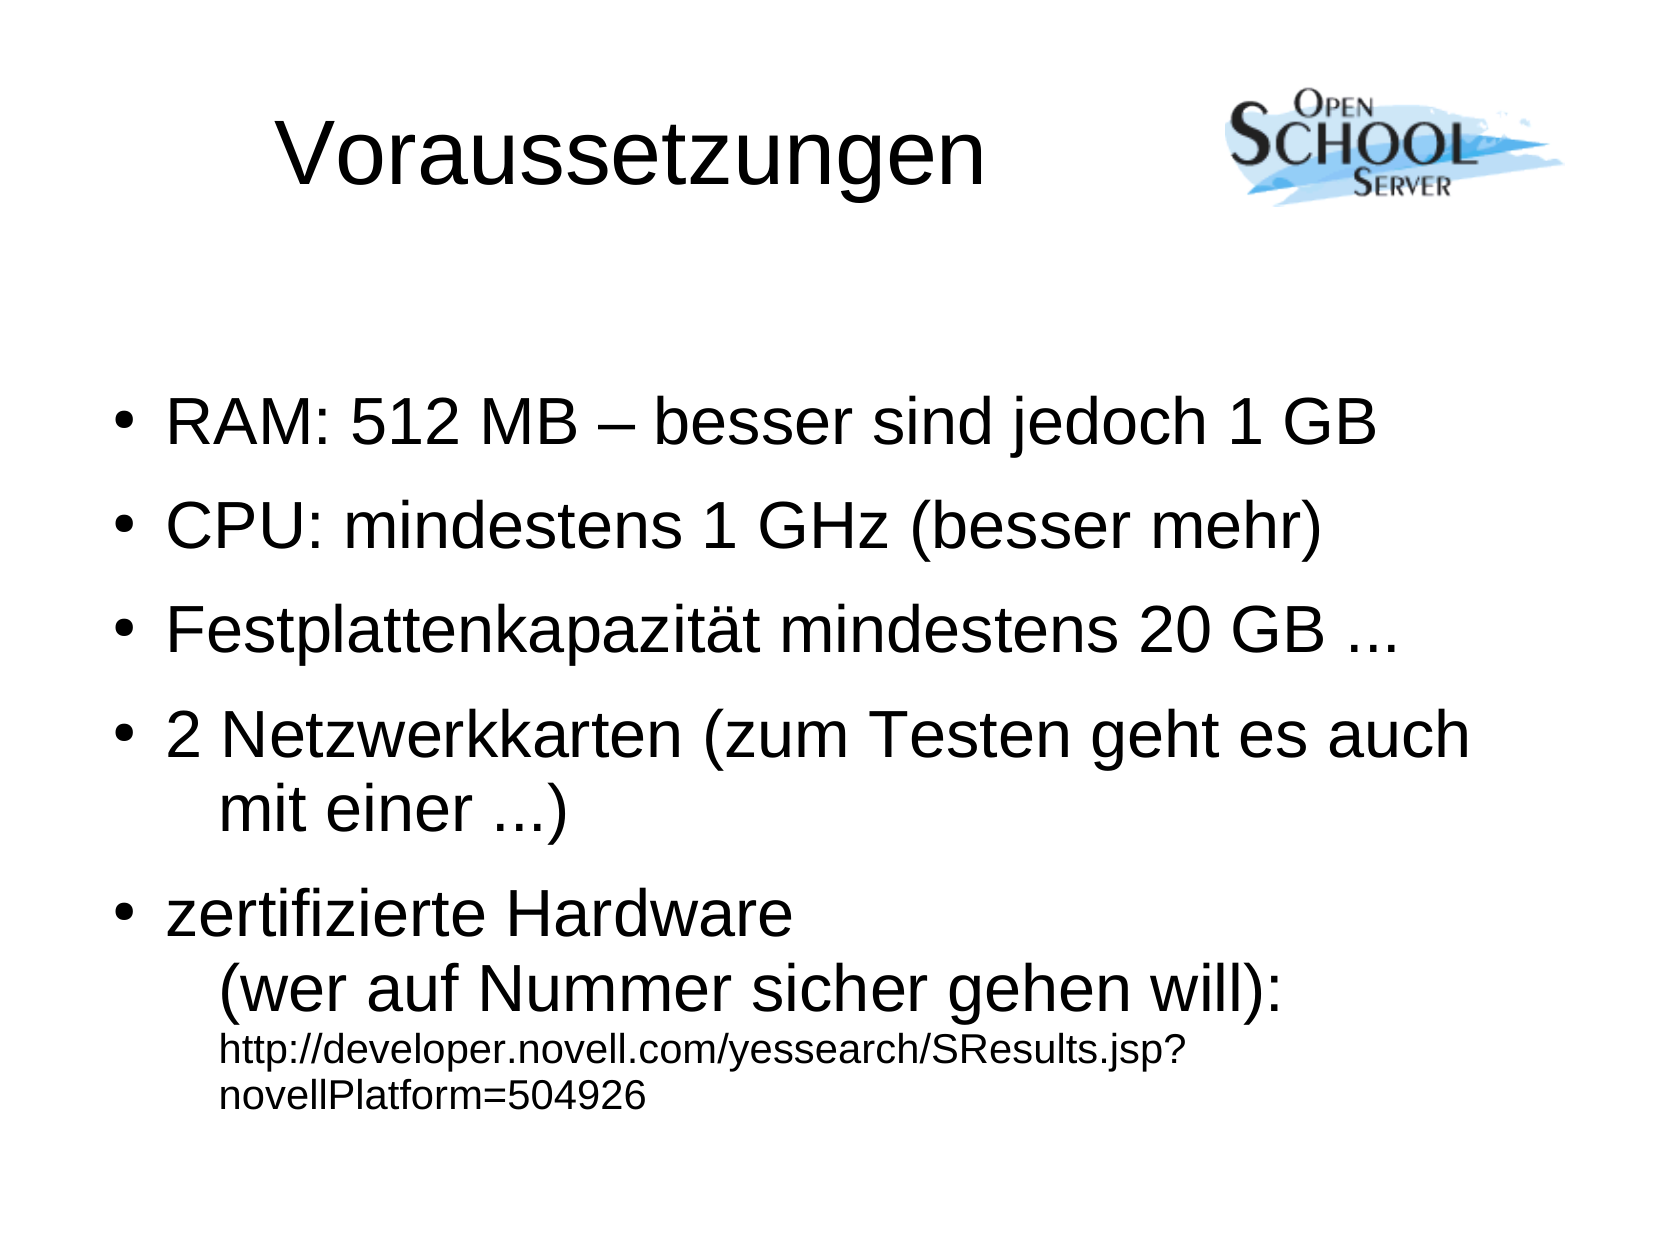

# Voraussetzungen
RAM: 512 MB – besser sind jedoch 1 GB
CPU: mindestens 1 GHz (besser mehr)
Festplattenkapazität mindestens 20 GB ...
2 Netzwerkkarten (zum Testen geht es auch mit einer ...)
zertifizierte Hardware
(wer auf Nummer sicher gehen will): http://developer.novell.com/yessearch/SResults.jsp?novellPlatform=504926